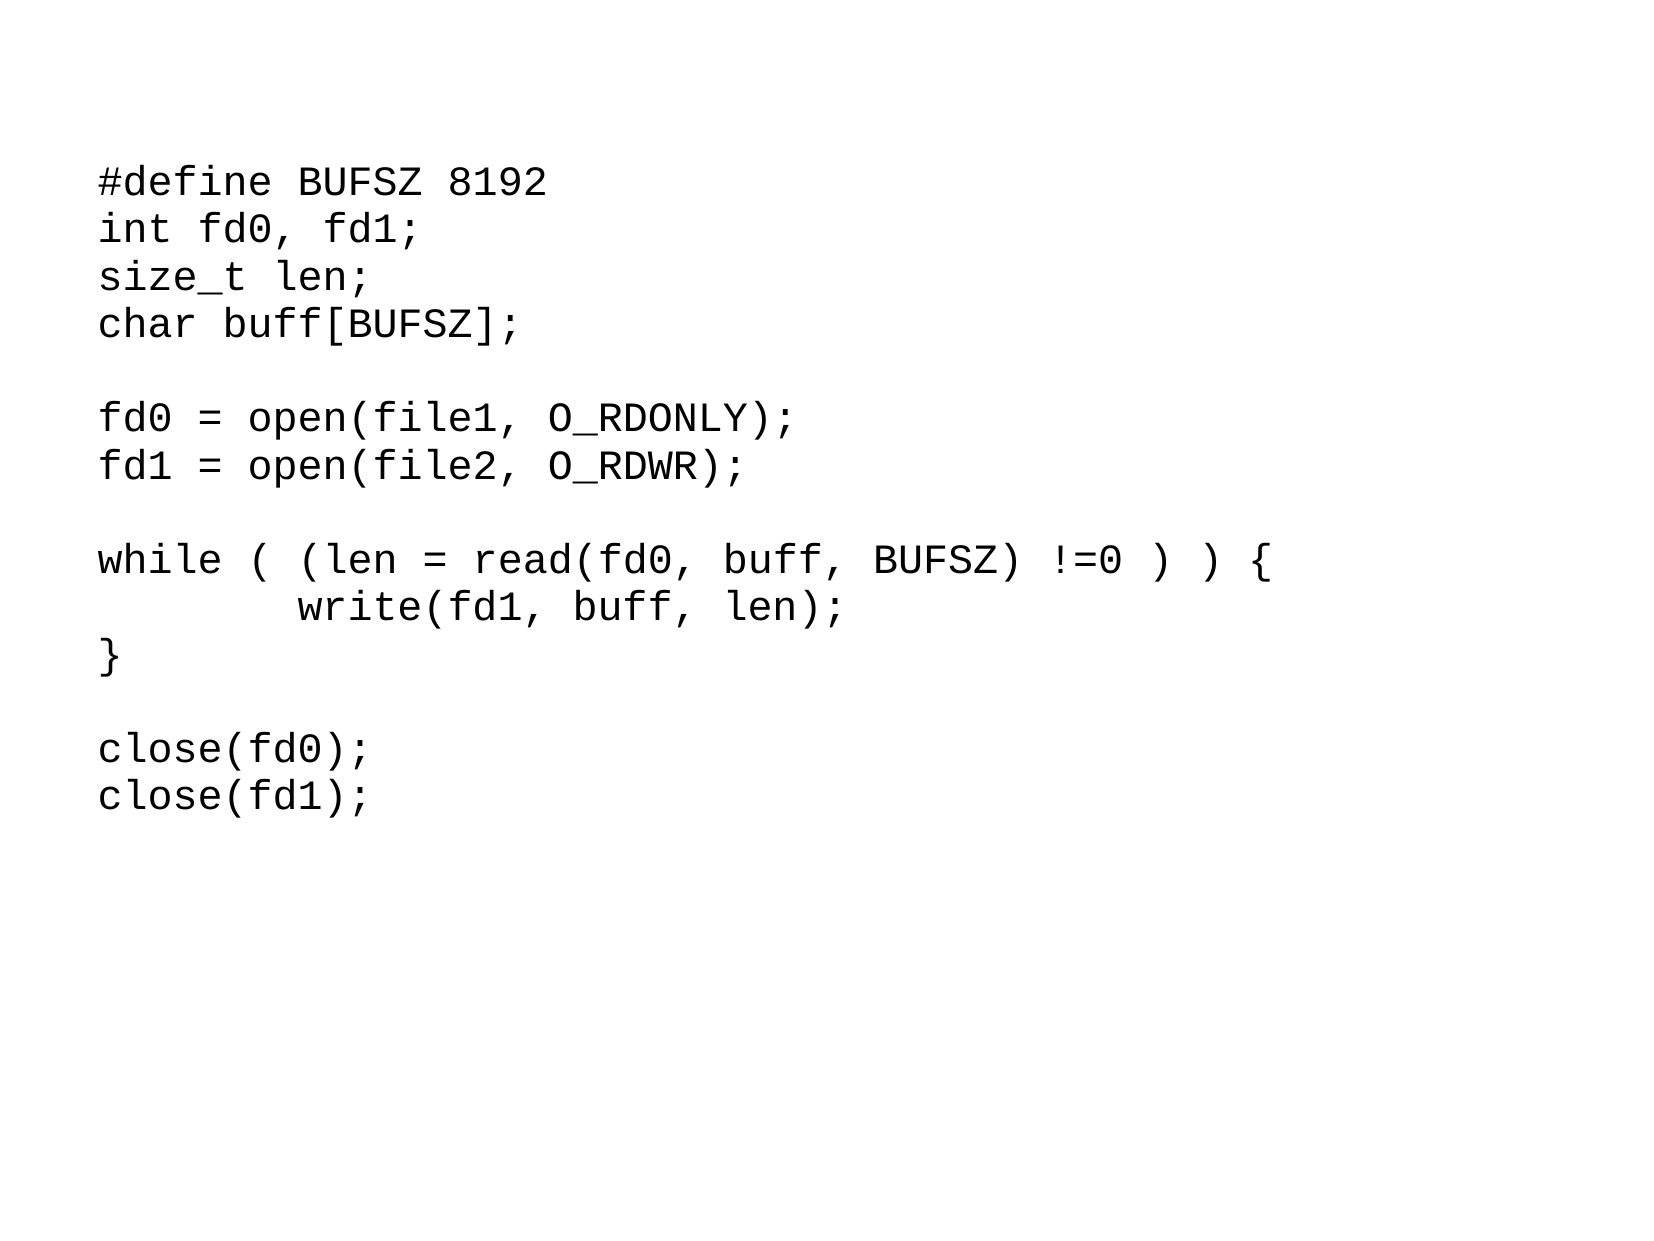

#define BUFSZ 8192
int fd0, fd1;
size_t len;
char buff[BUFSZ];
fd0 = open(file1, O_RDONLY);
fd1 = open(file2, O_RDWR);
while ( (len = read(fd0, buff, BUFSZ) !=0 ) ) {
 write(fd1, buff, len);
}
close(fd0);
close(fd1);